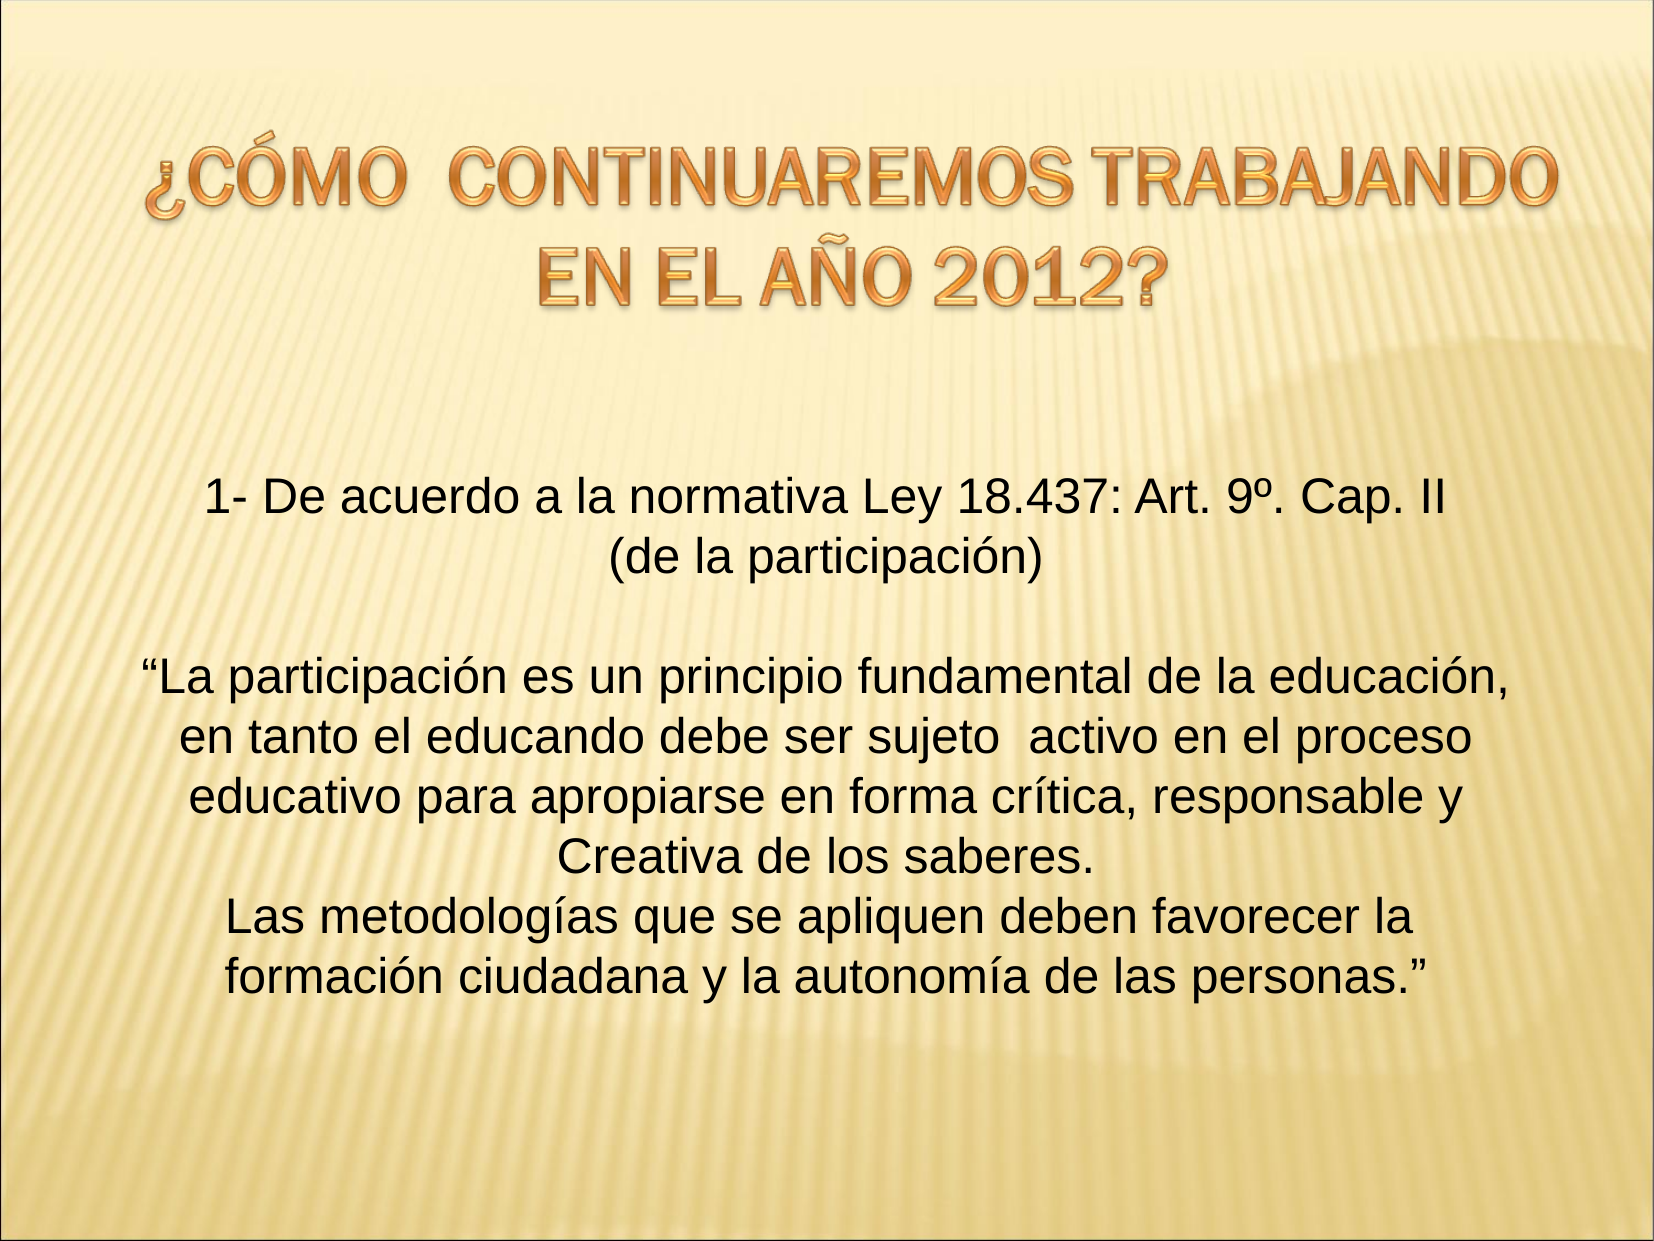

1- De acuerdo a la normativa Ley 18.437: Art. 9º. Cap. II
(de la participación)
“La participación es un principio fundamental de la educación,
en tanto el educando debe ser sujeto activo en el proceso
educativo para apropiarse en forma crítica, responsable y
Creativa de los saberes.
Las metodologías que se apliquen deben favorecer la
formación ciudadana y la autonomía de las personas.”